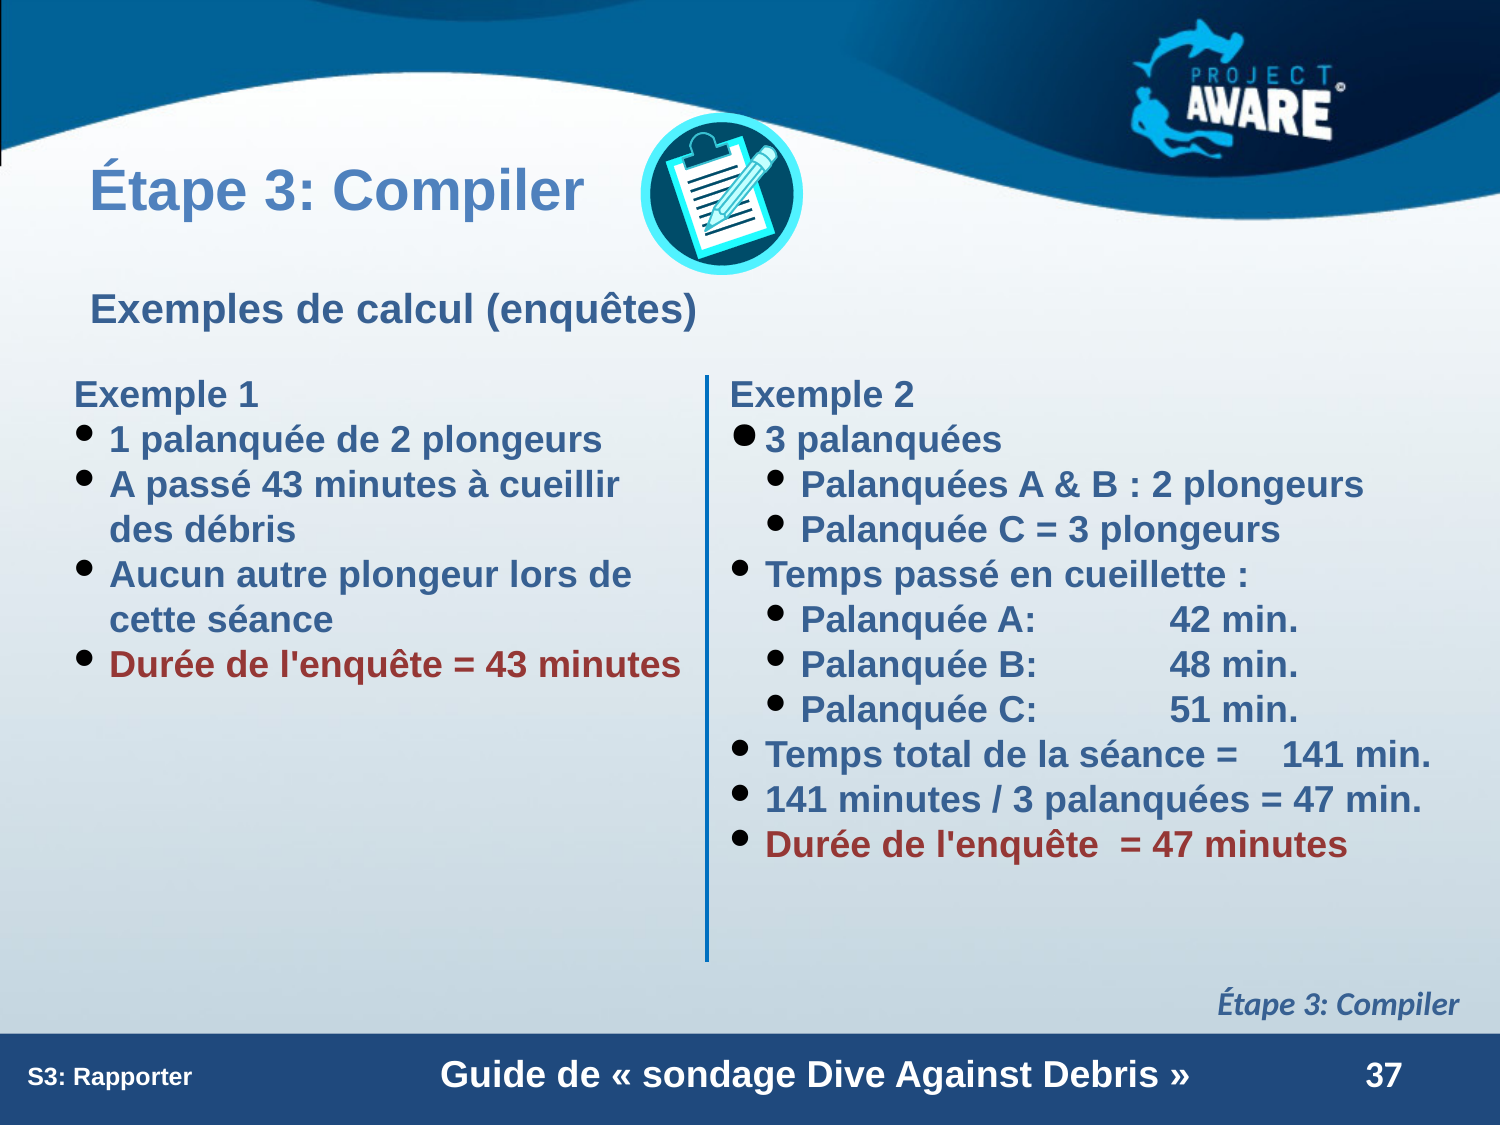

Étape 3: Compiler
Exemples de calcul (enquêtes)
Exemple 1
1 palanquée de 2 plongeurs
A passé 43 minutes à cueillir des débris
Aucun autre plongeur lors de cette séance
Durée de l'enquête = 43 minutes
Exemple 2
3 palanquées
Palanquées A & B : 2 plongeurs
Palanquée C = 3 plongeurs
Temps passé en cueillette :
Palanquée A: 		42 min.
Palanquée B: 		48 min.
Palanquée C: 		51 min.
Temps total de la séance = 	141 min.
141 minutes / 3 palanquées = 47 min.
Durée de l'enquête = 47 minutes
Étape 3: Compiler
Guide de « sondage Dive Against Debris »
S3: Rapporter